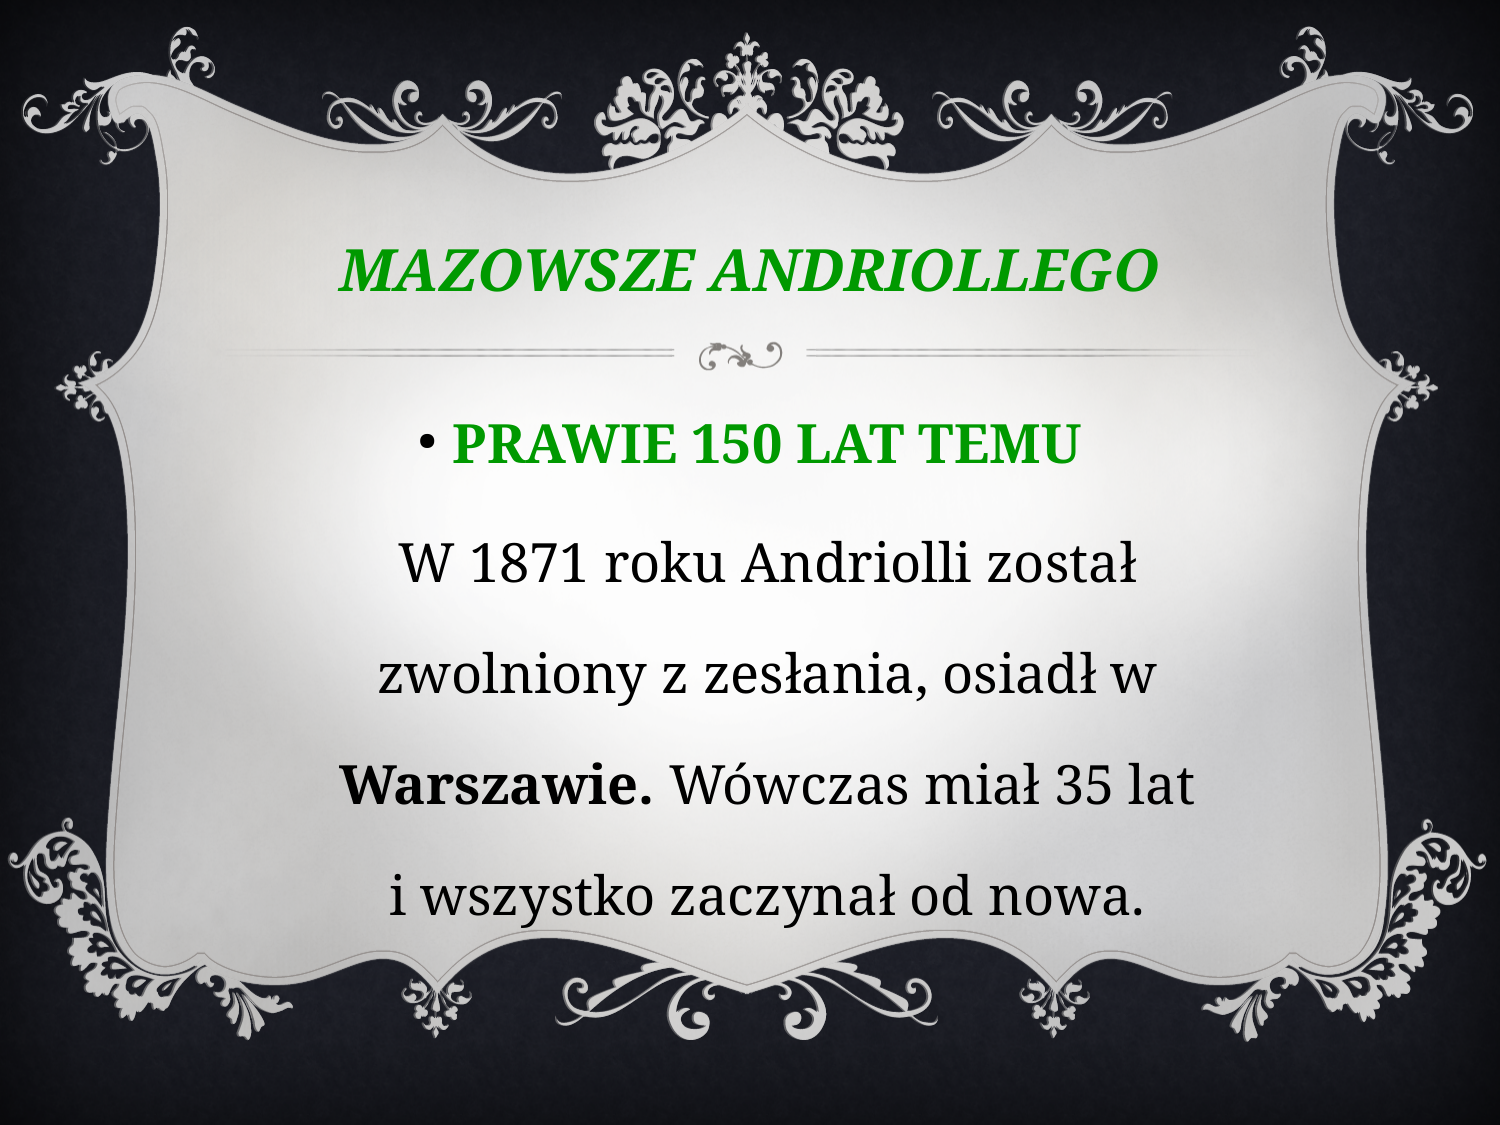

# MAZOWSZE ANDRIOLLEGO
PRAWIE 150 LAT TEMU
W 1871 roku Andriolli został zwolniony z zesłania, osiadł w Warszawie. Wówczas miał 35 lat i wszystko zaczynał od nowa.